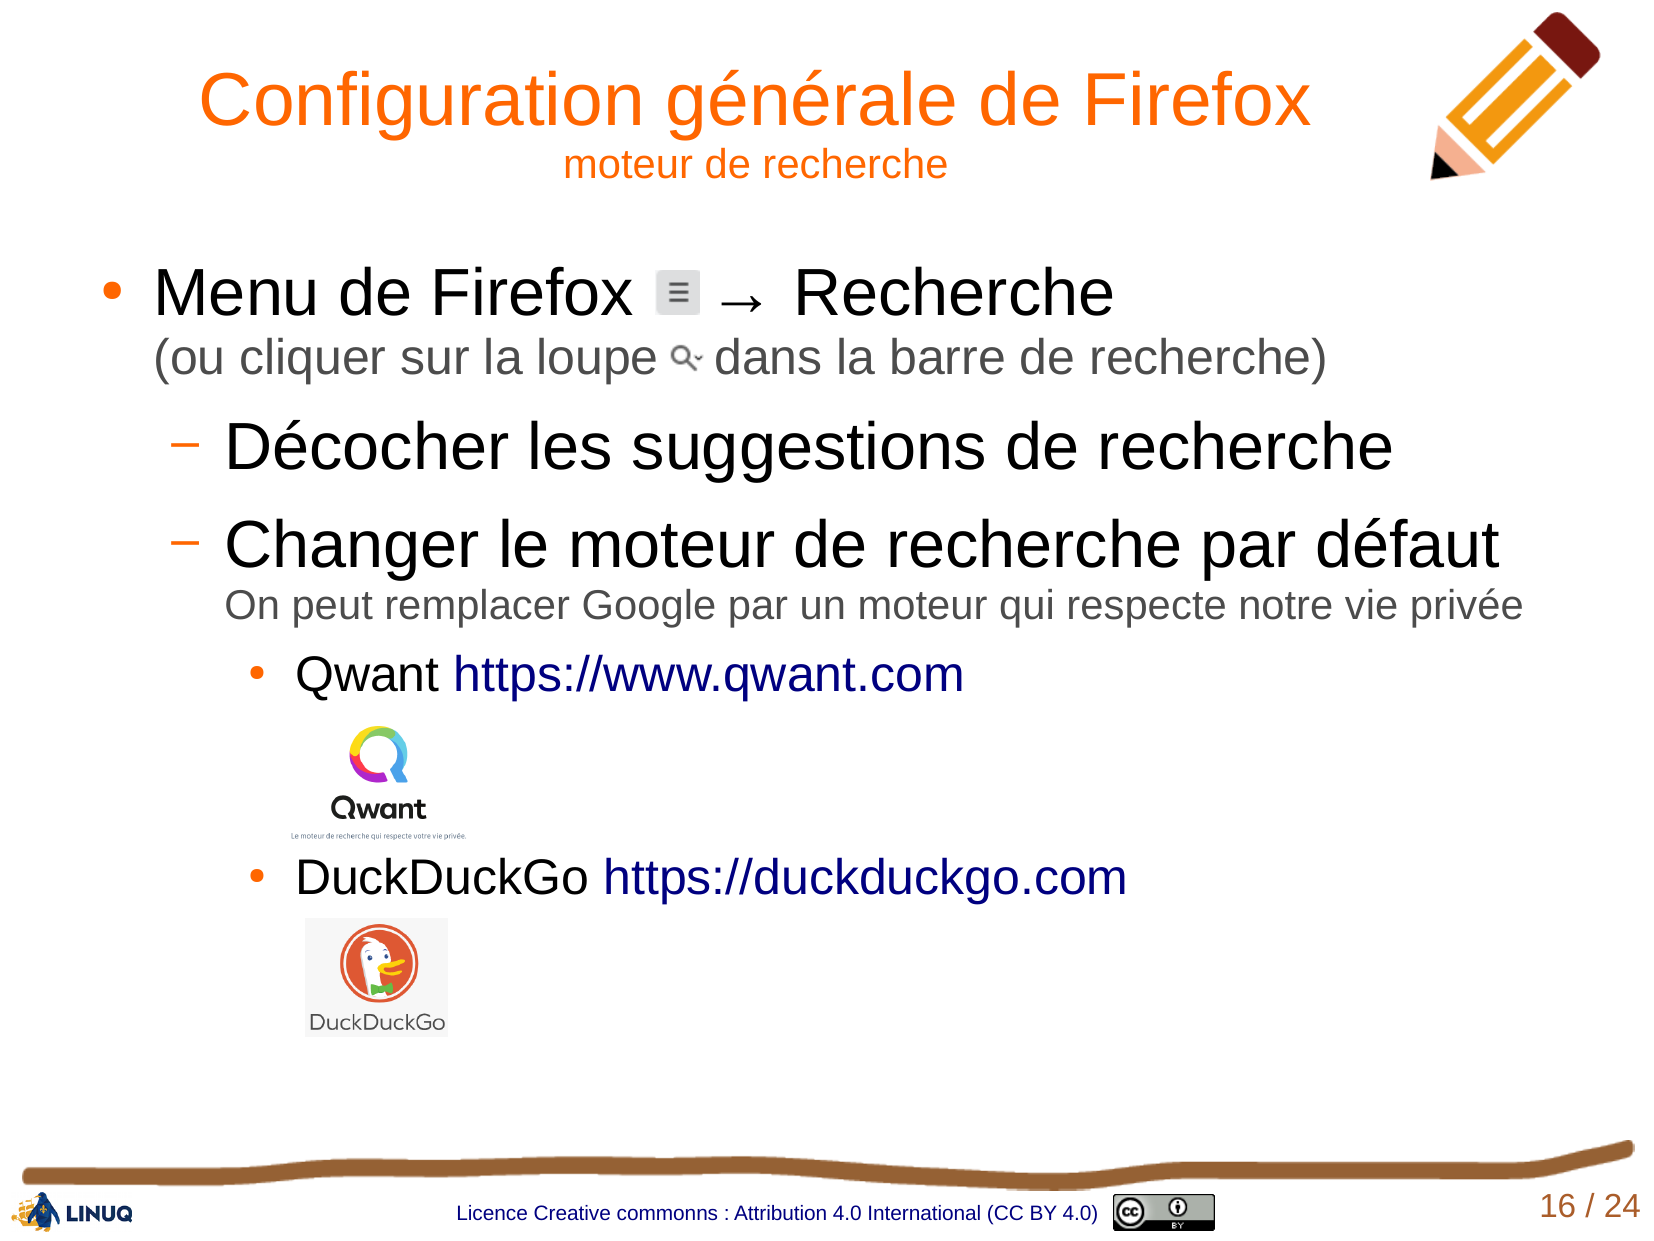

# Configuration générale de Firefox moteur de recherche
Menu de Firefox   → Recherche
(ou cliquer sur la loupe dans la barre de recherche)
Décocher les suggestions de recherche
Changer le moteur de recherche par défaut
On peut remplacer Google par un moteur qui respecte notre vie privée
Qwant https://www.qwant.com
DuckDuckGo https://duckduckgo.com